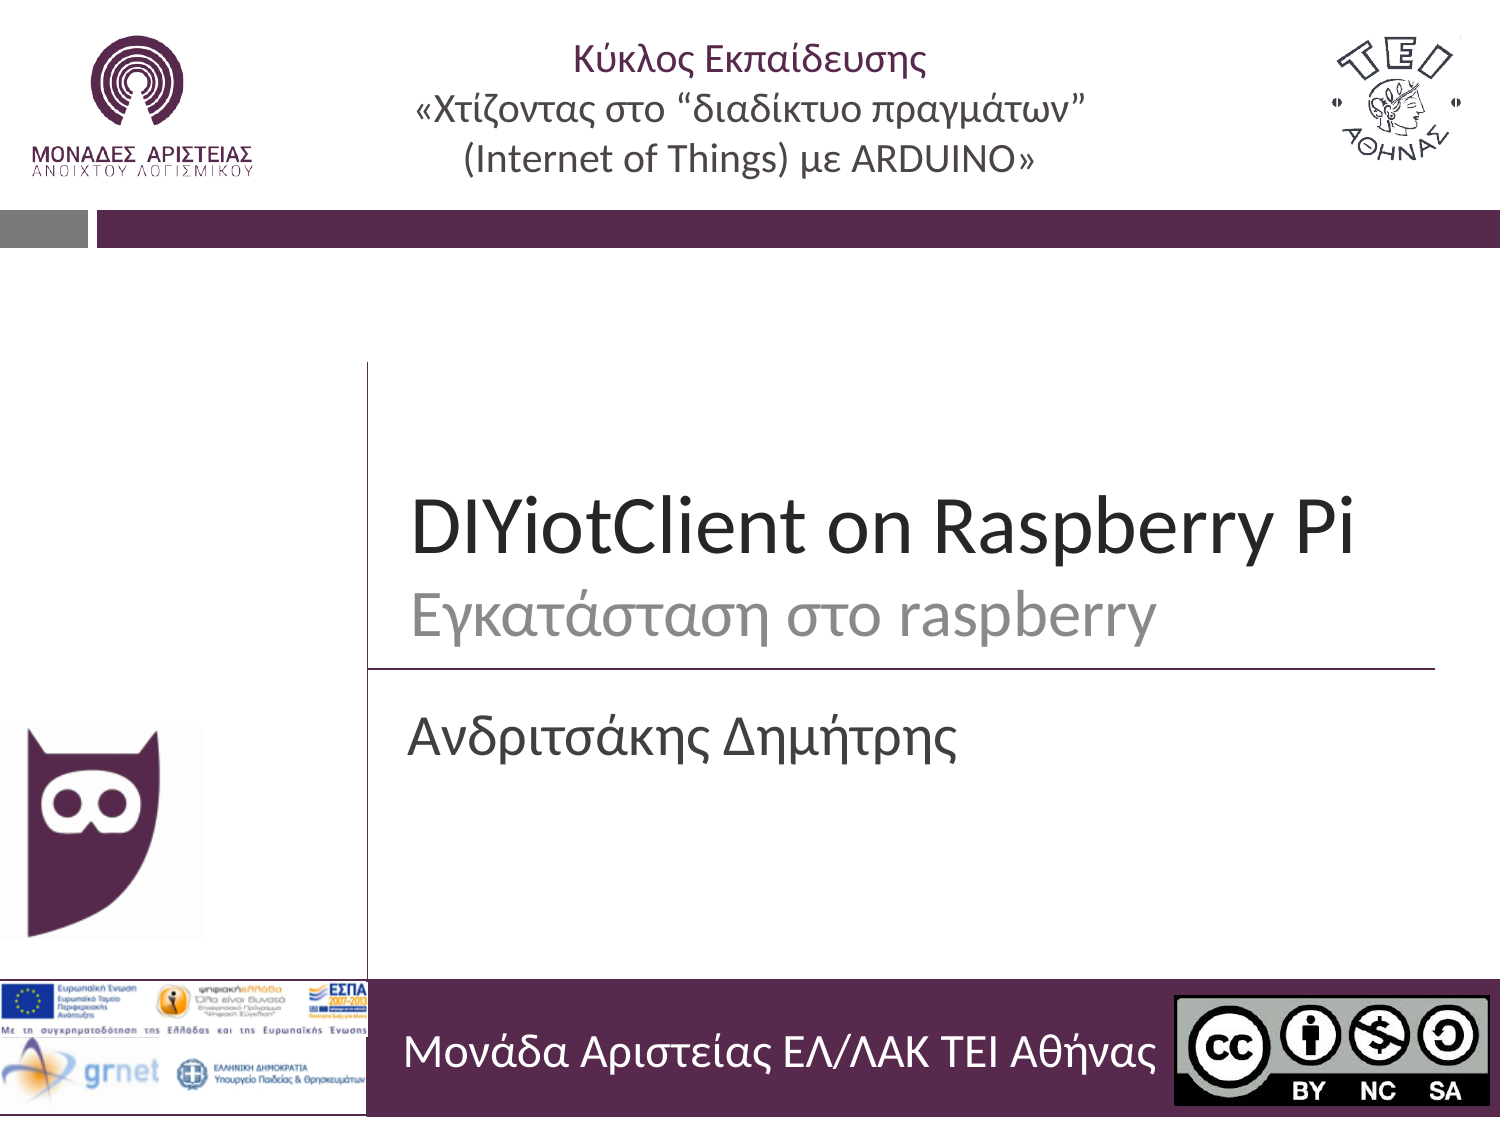

Κύκλος Εκπαίδευσης
«Χτίζοντας στο “διαδίκτυο πραγμάτων”
(Internet of Things) με ARDUINO»
# DIYiotClient on Raspberry Pi Εγκατάσταση στο raspberry
Ανδριτσάκης Δημήτρης
Μονάδα Αριστείας ΕΛ/ΛΑΚ ΤΕΙ Αθήνας